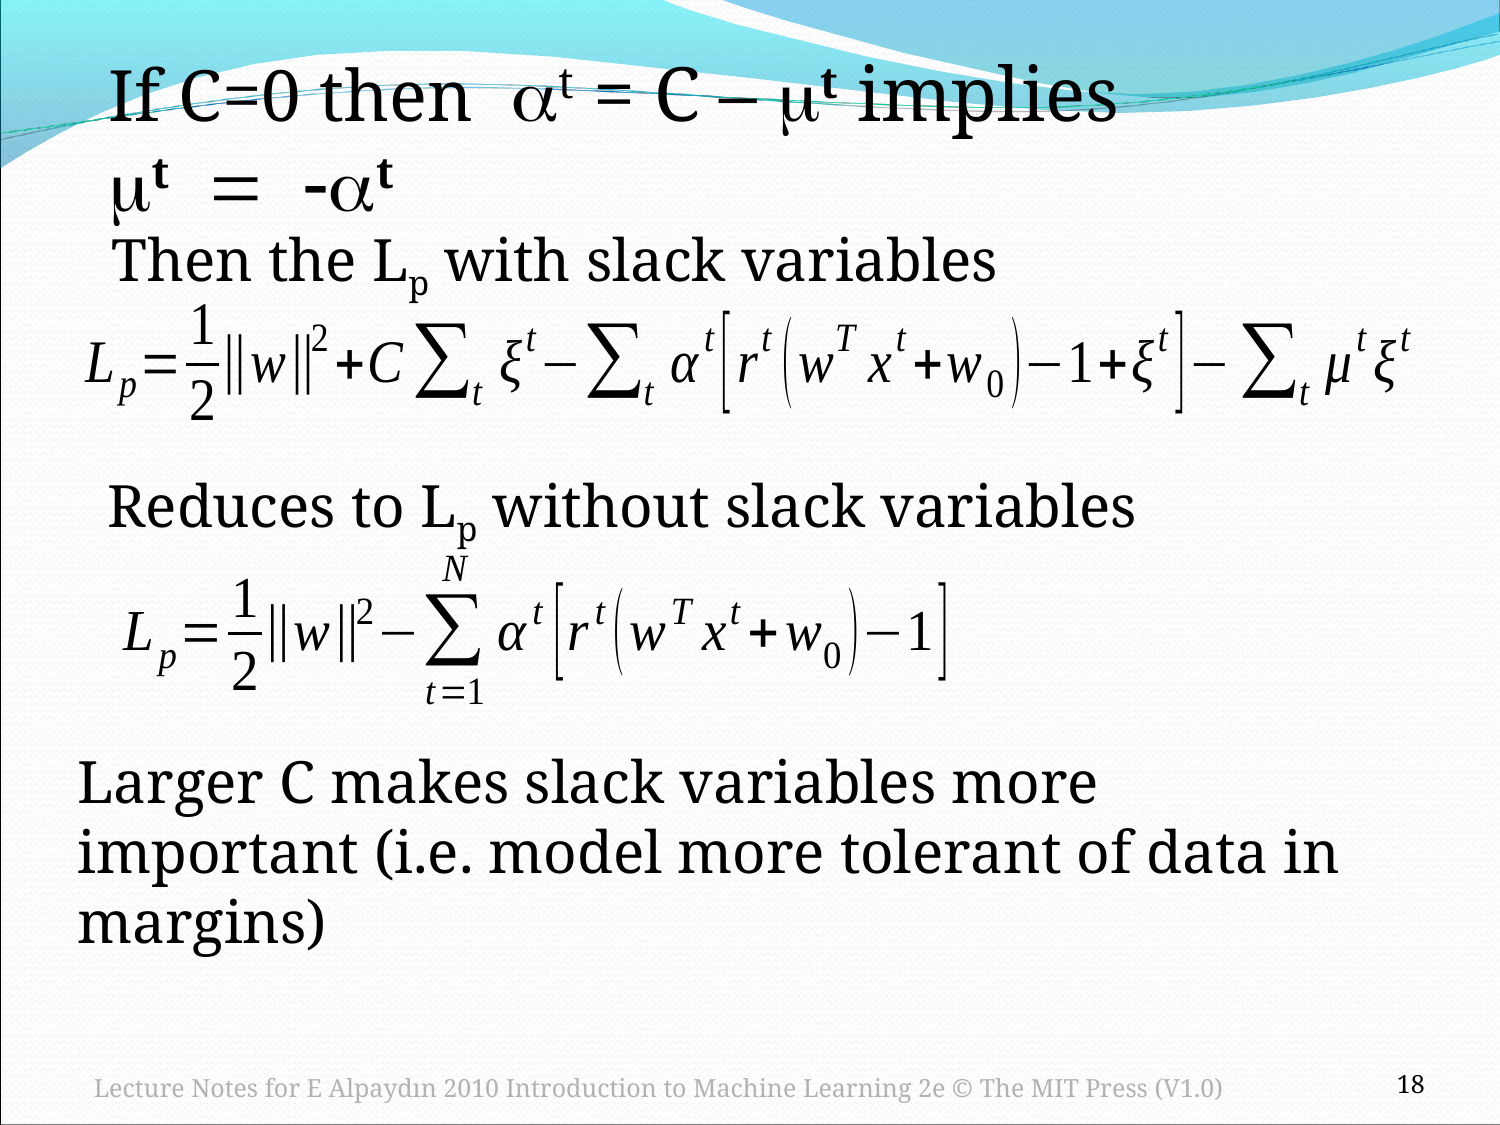

If C=0 thent = C – t implies tt
Then the Lp with slack variables
Reduces to Lp without slack variables
Larger C makes slack variables more important (i.e. model more tolerant of data in margins)
Lecture Notes for E Alpaydın 2010 Introduction to Machine Learning 2e © The MIT Press (V1.0)